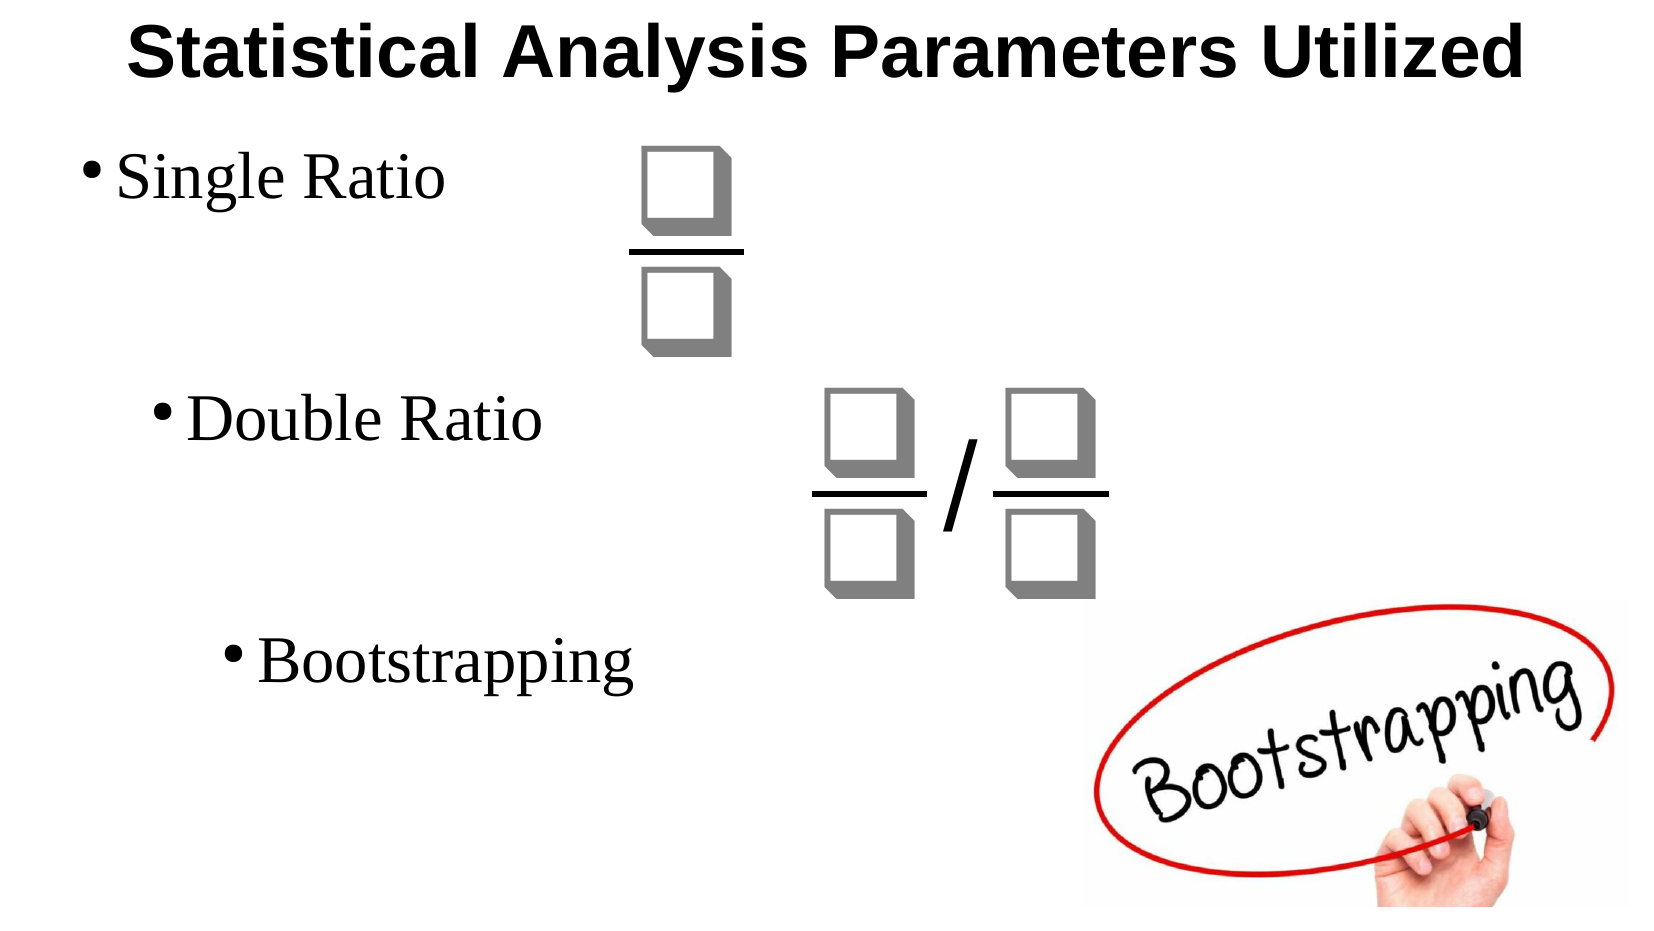

# Statistical Analysis Parameters Utilized
Single Ratio
Double Ratio
Bootstrapping